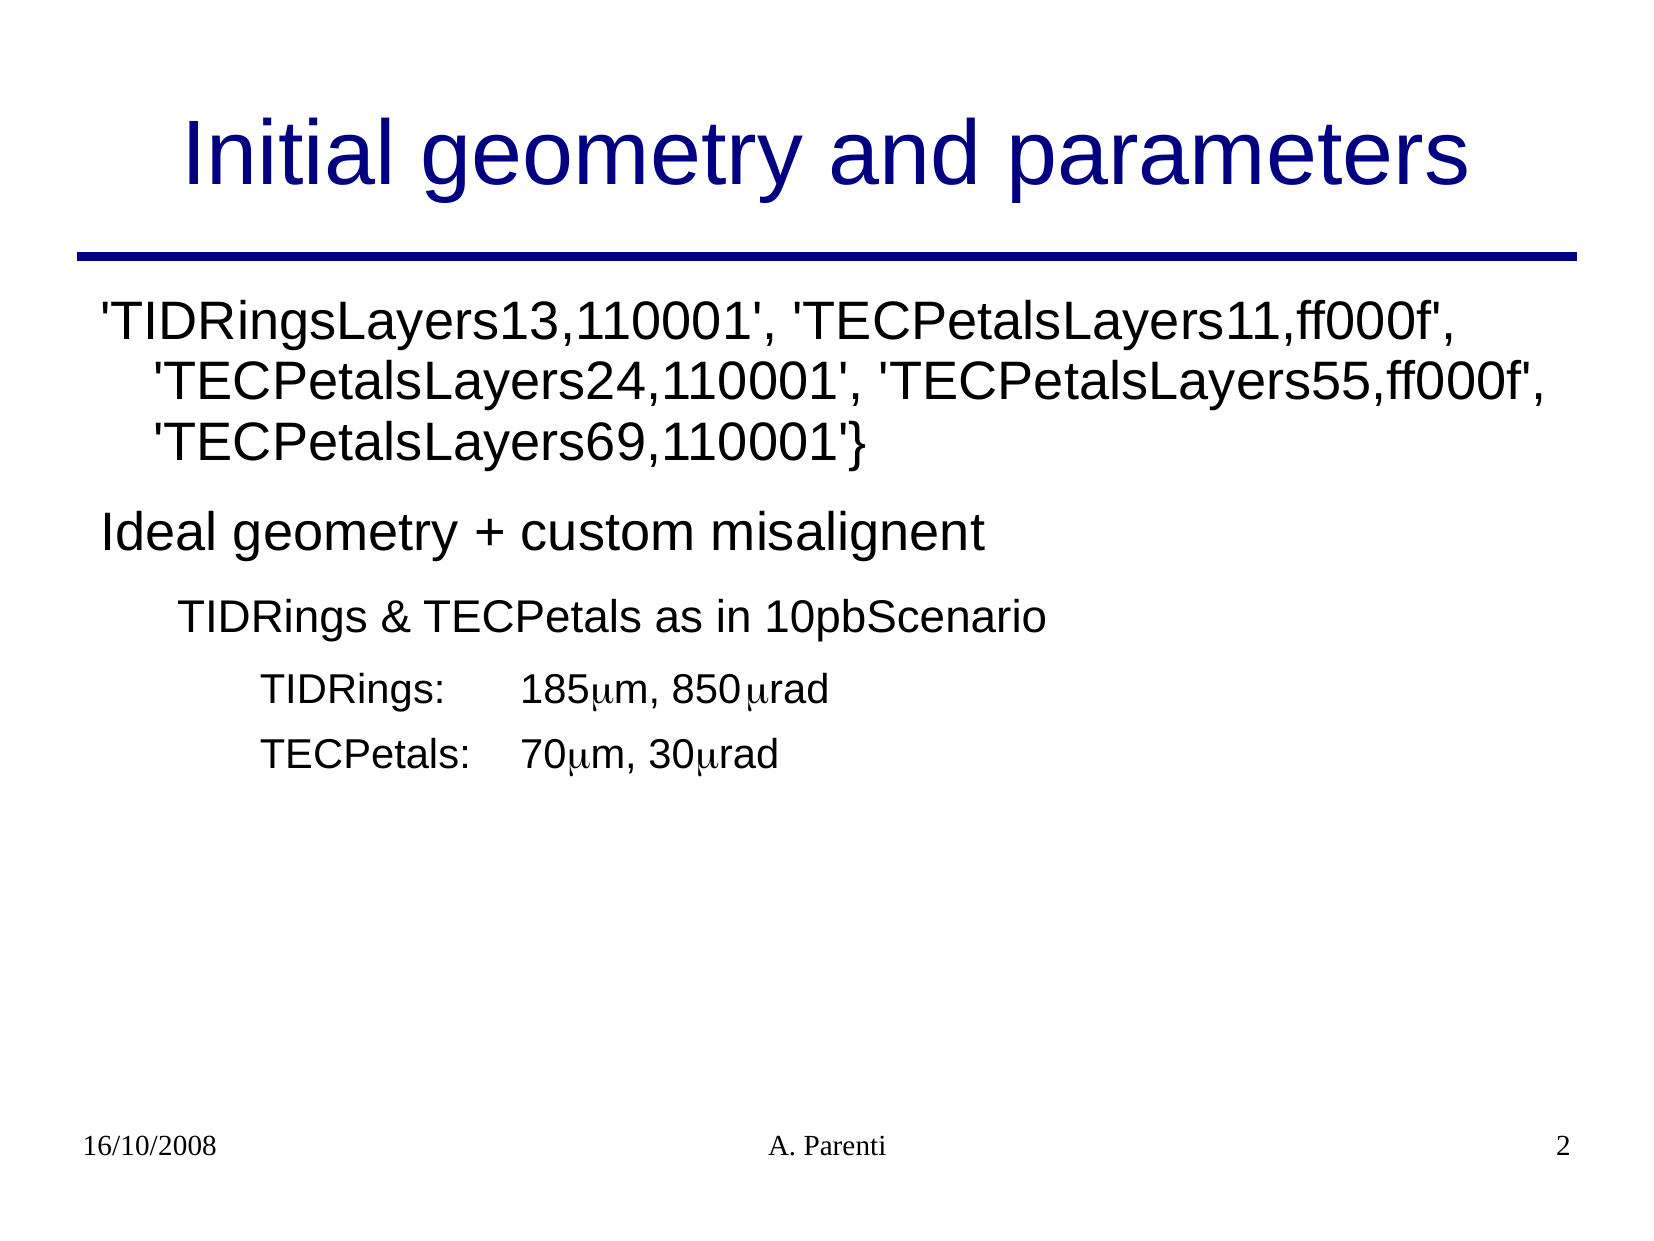

# Initial geometry and parameters
'TIDRingsLayers13,110001', 'TECPetalsLayers11,ff000f', 'TECPetalsLayers24,110001', 'TECPetalsLayers55,ff000f', 'TECPetalsLayers69,110001'}
Ideal geometry + custom misalignent
TIDRings & TECPetals as in 10pbScenario
TIDRings: 	185mm, 850	mrad
TECPetals:	70mm, 30mrad
2